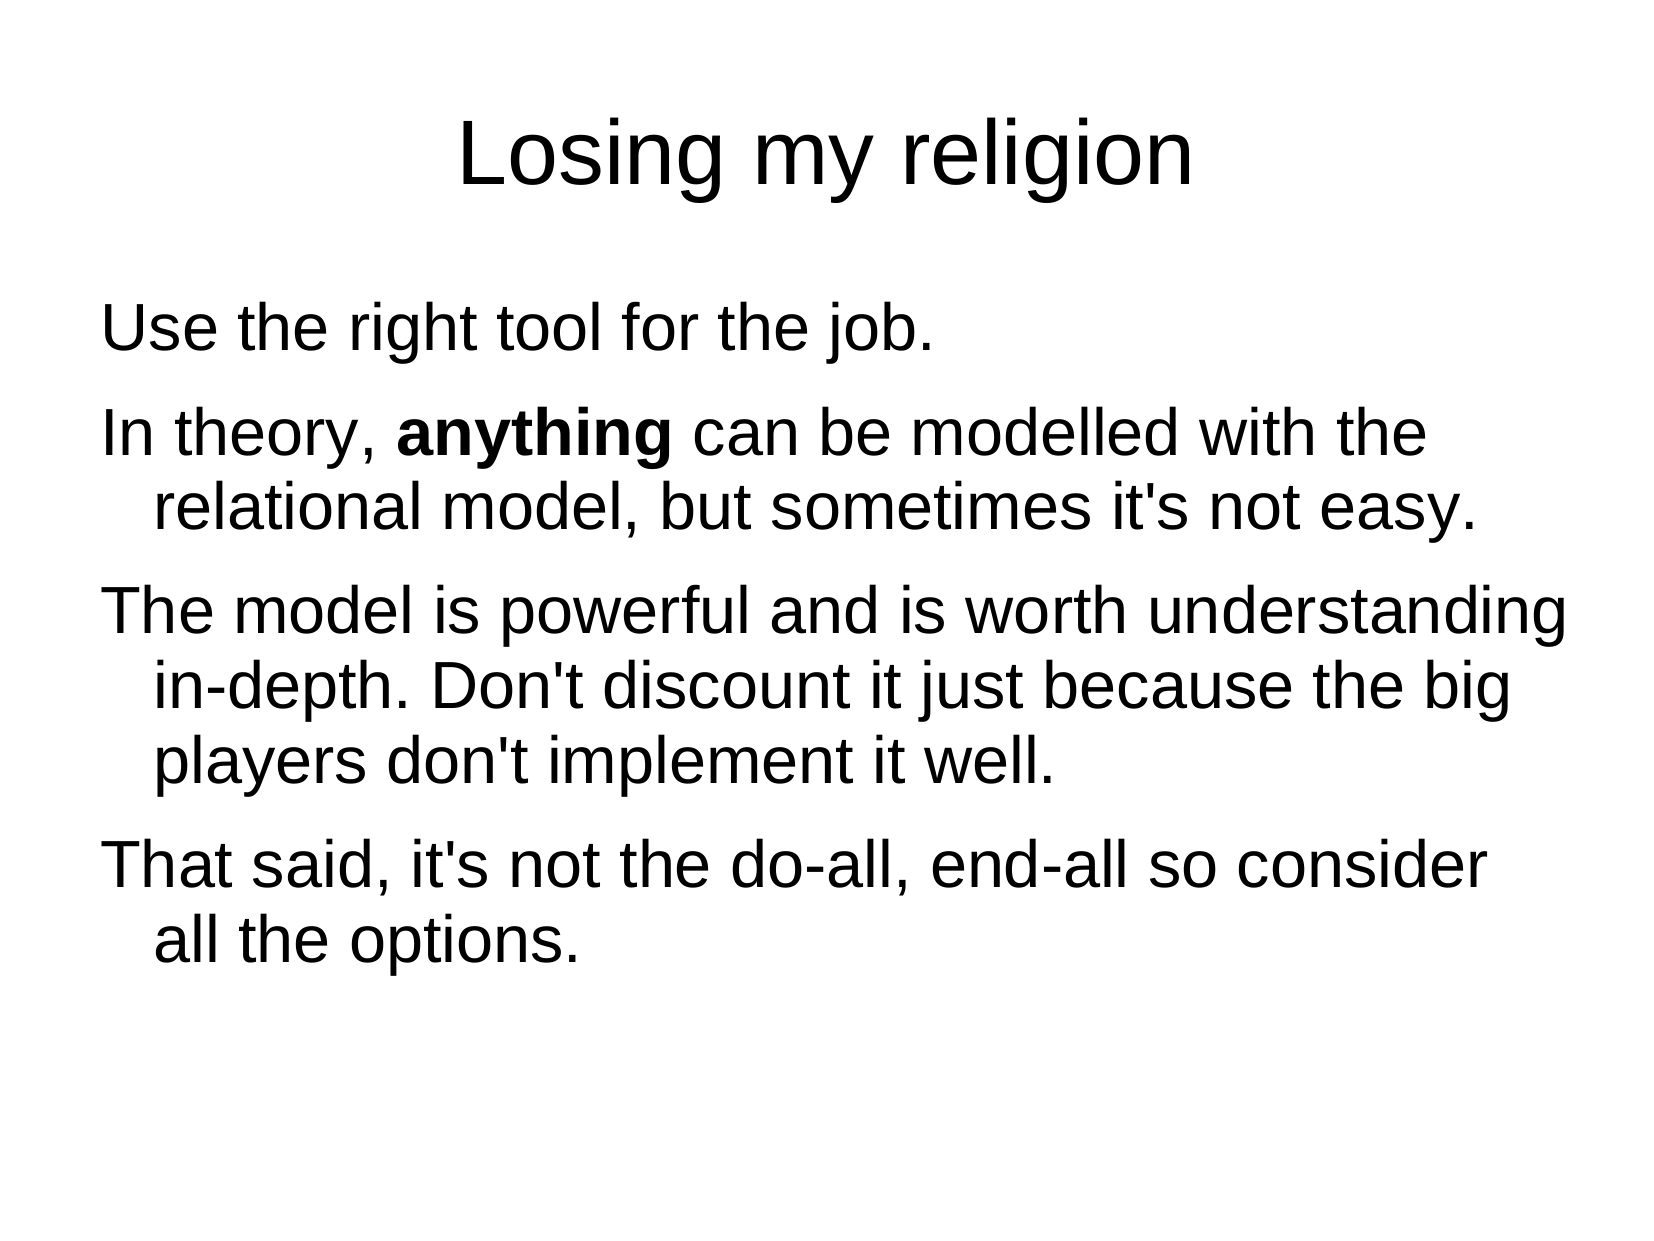

# Losing my religion
Use the right tool for the job.
In theory, anything can be modelled with the relational model, but sometimes it's not easy.
The model is powerful and is worth understanding in-depth. Don't discount it just because the big players don't implement it well.
That said, it's not the do-all, end-all so consider all the options.